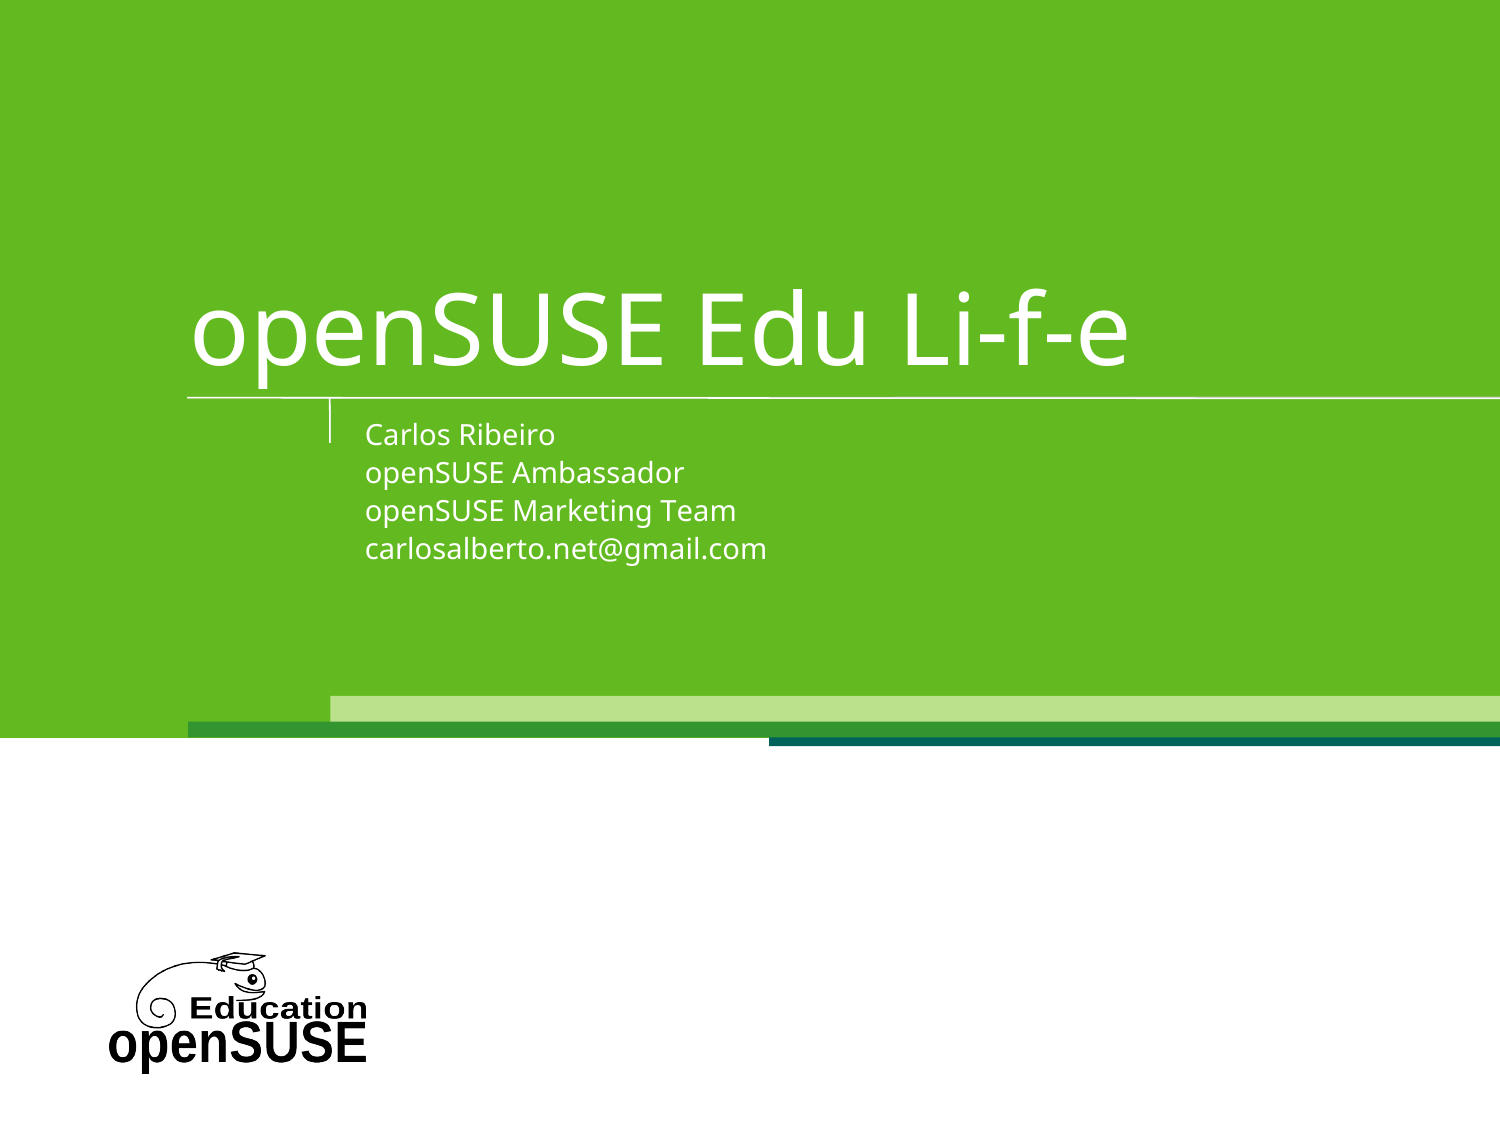

# openSUSE Edu Li-f-e
Carlos Ribeiro
openSUSE Ambassador
openSUSE Marketing Team
carlosalberto.net@gmail.com